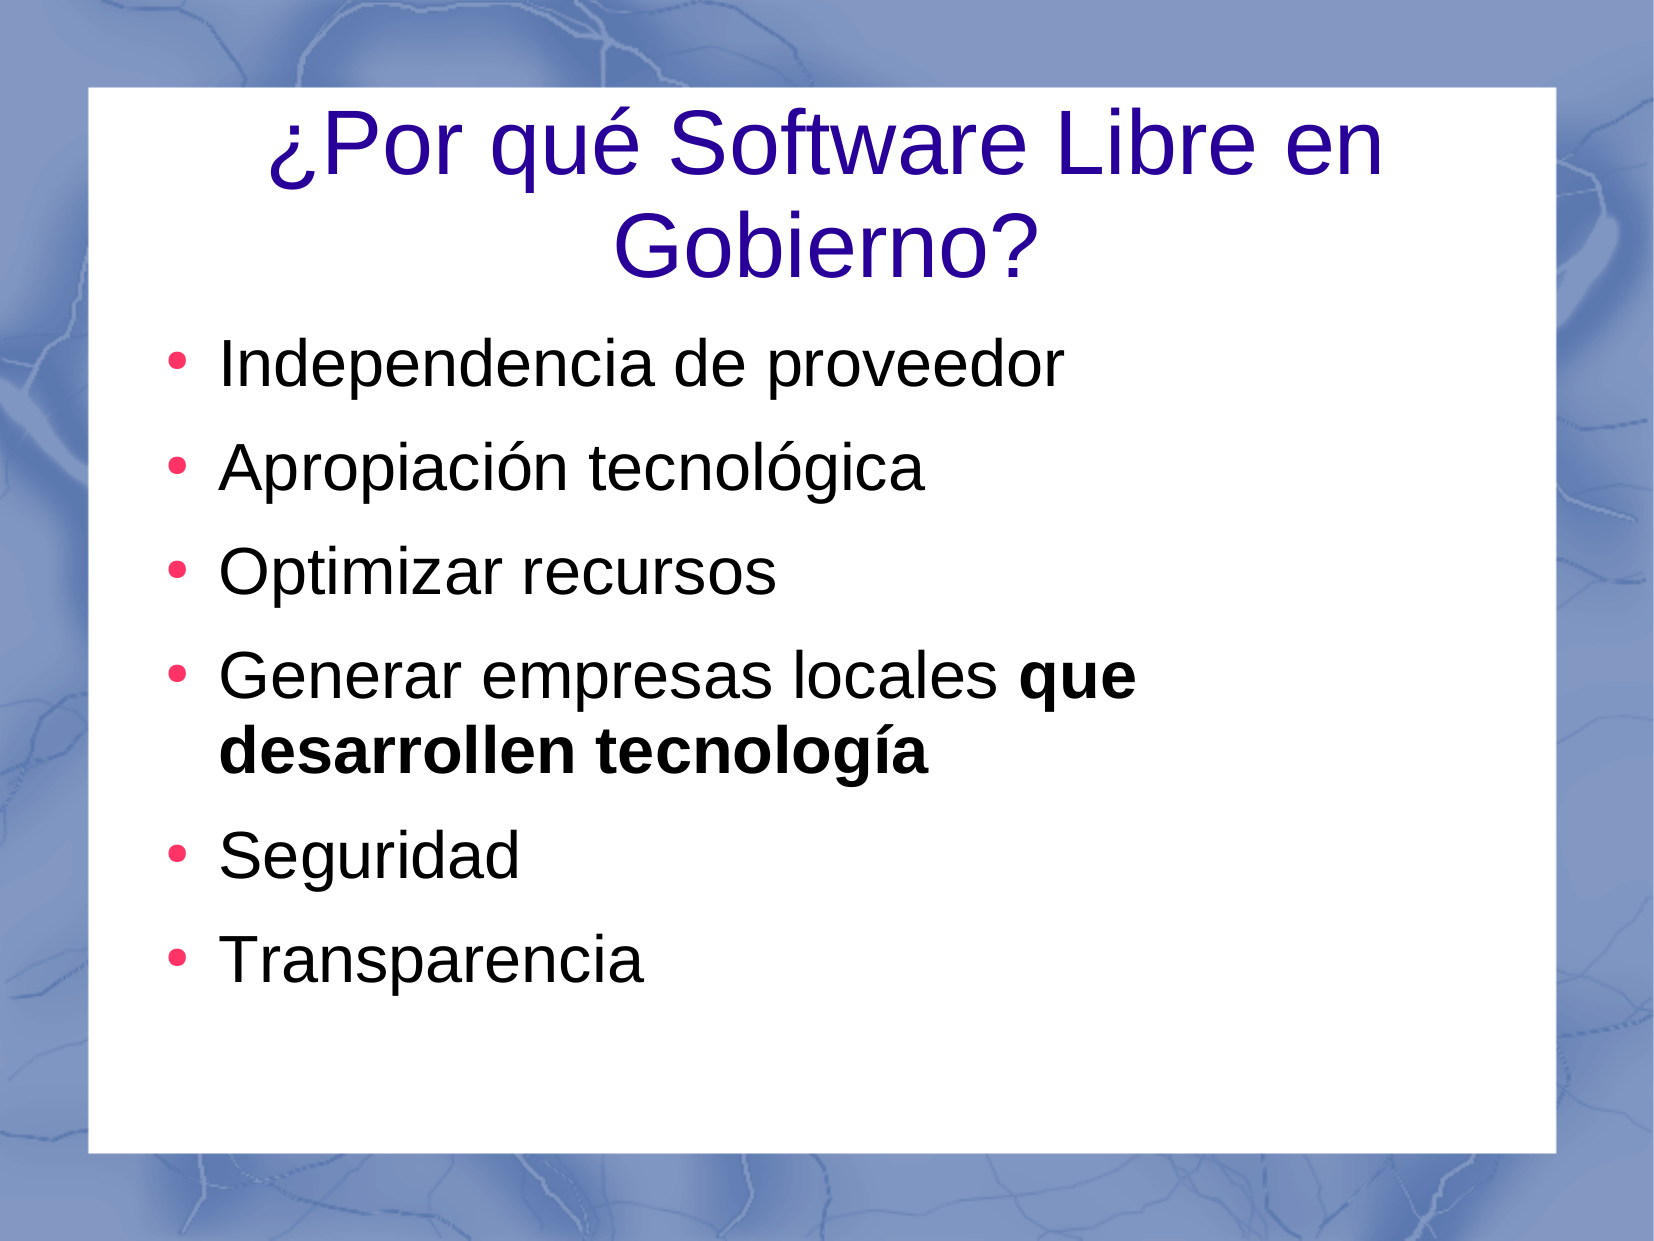

# ¿Por qué Software Libre en Gobierno?
Independencia de proveedor
Apropiación tecnológica
Optimizar recursos
Generar empresas locales que desarrollen tecnología
Seguridad
Transparencia